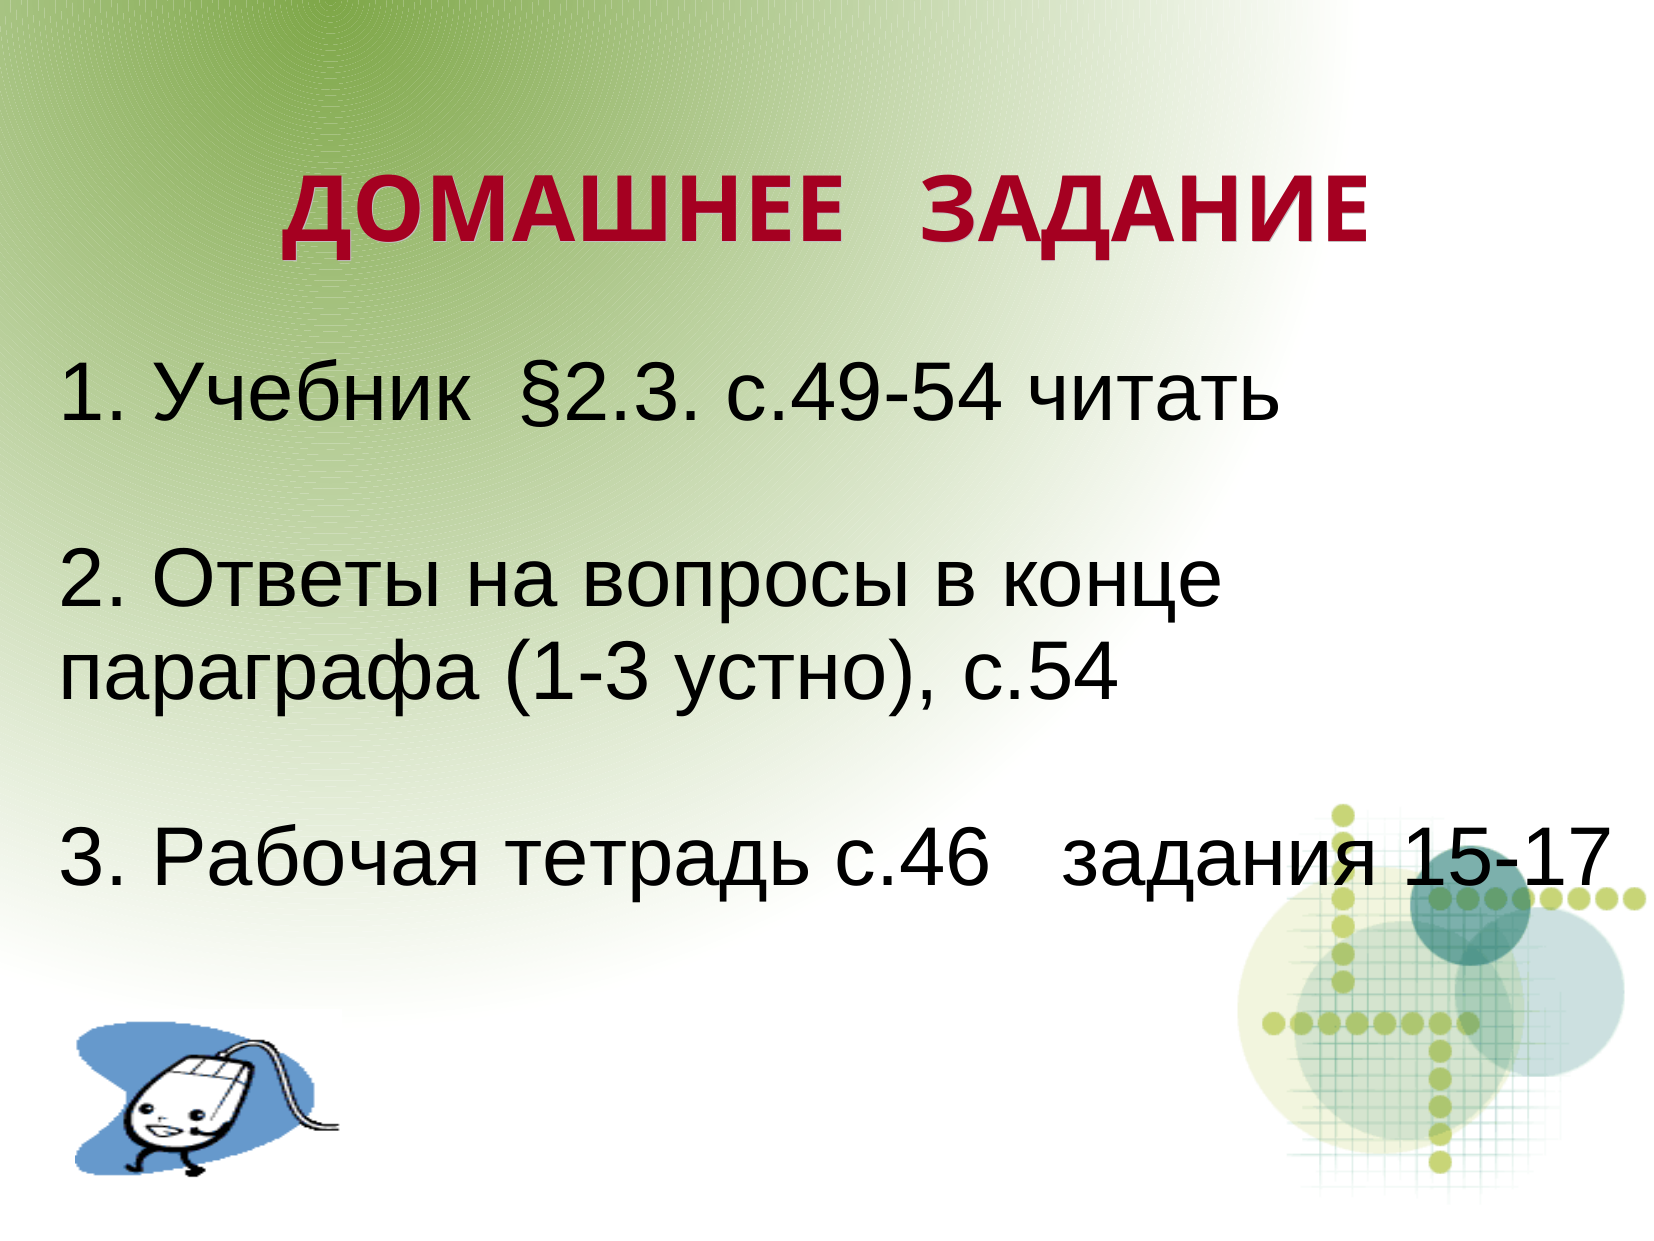

# ДОМАШНЕЕ ЗАДАНИЕ
1. Учебник §2.3. с.49-54 читать
2. Ответы на вопросы в конце параграфа (1-3 устно), с.54
3. Рабочая тетрадь с.46 задания 15-17